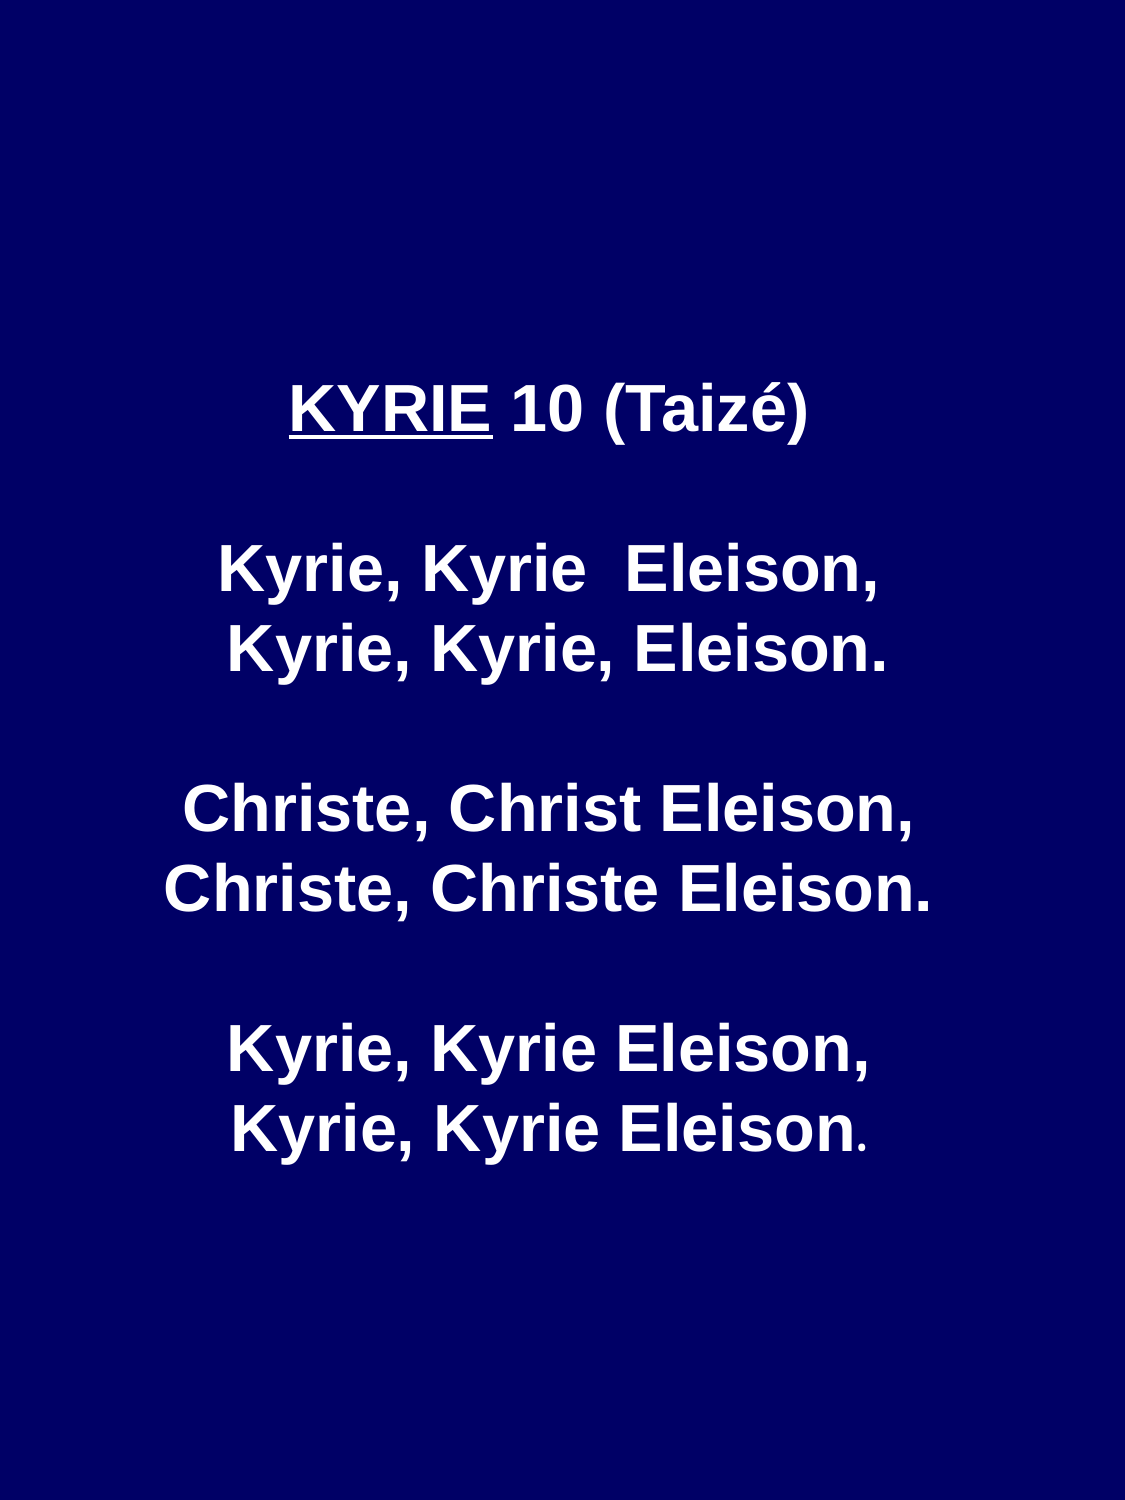

KYRIE 10 (Taizé)
Kyrie, Kyrie Eleison,
 Kyrie, Kyrie, Eleison.
Christe, Christ Eleison,
Christe, Christe Eleison.
Kyrie, Kyrie Eleison,
Kyrie, Kyrie Eleison.